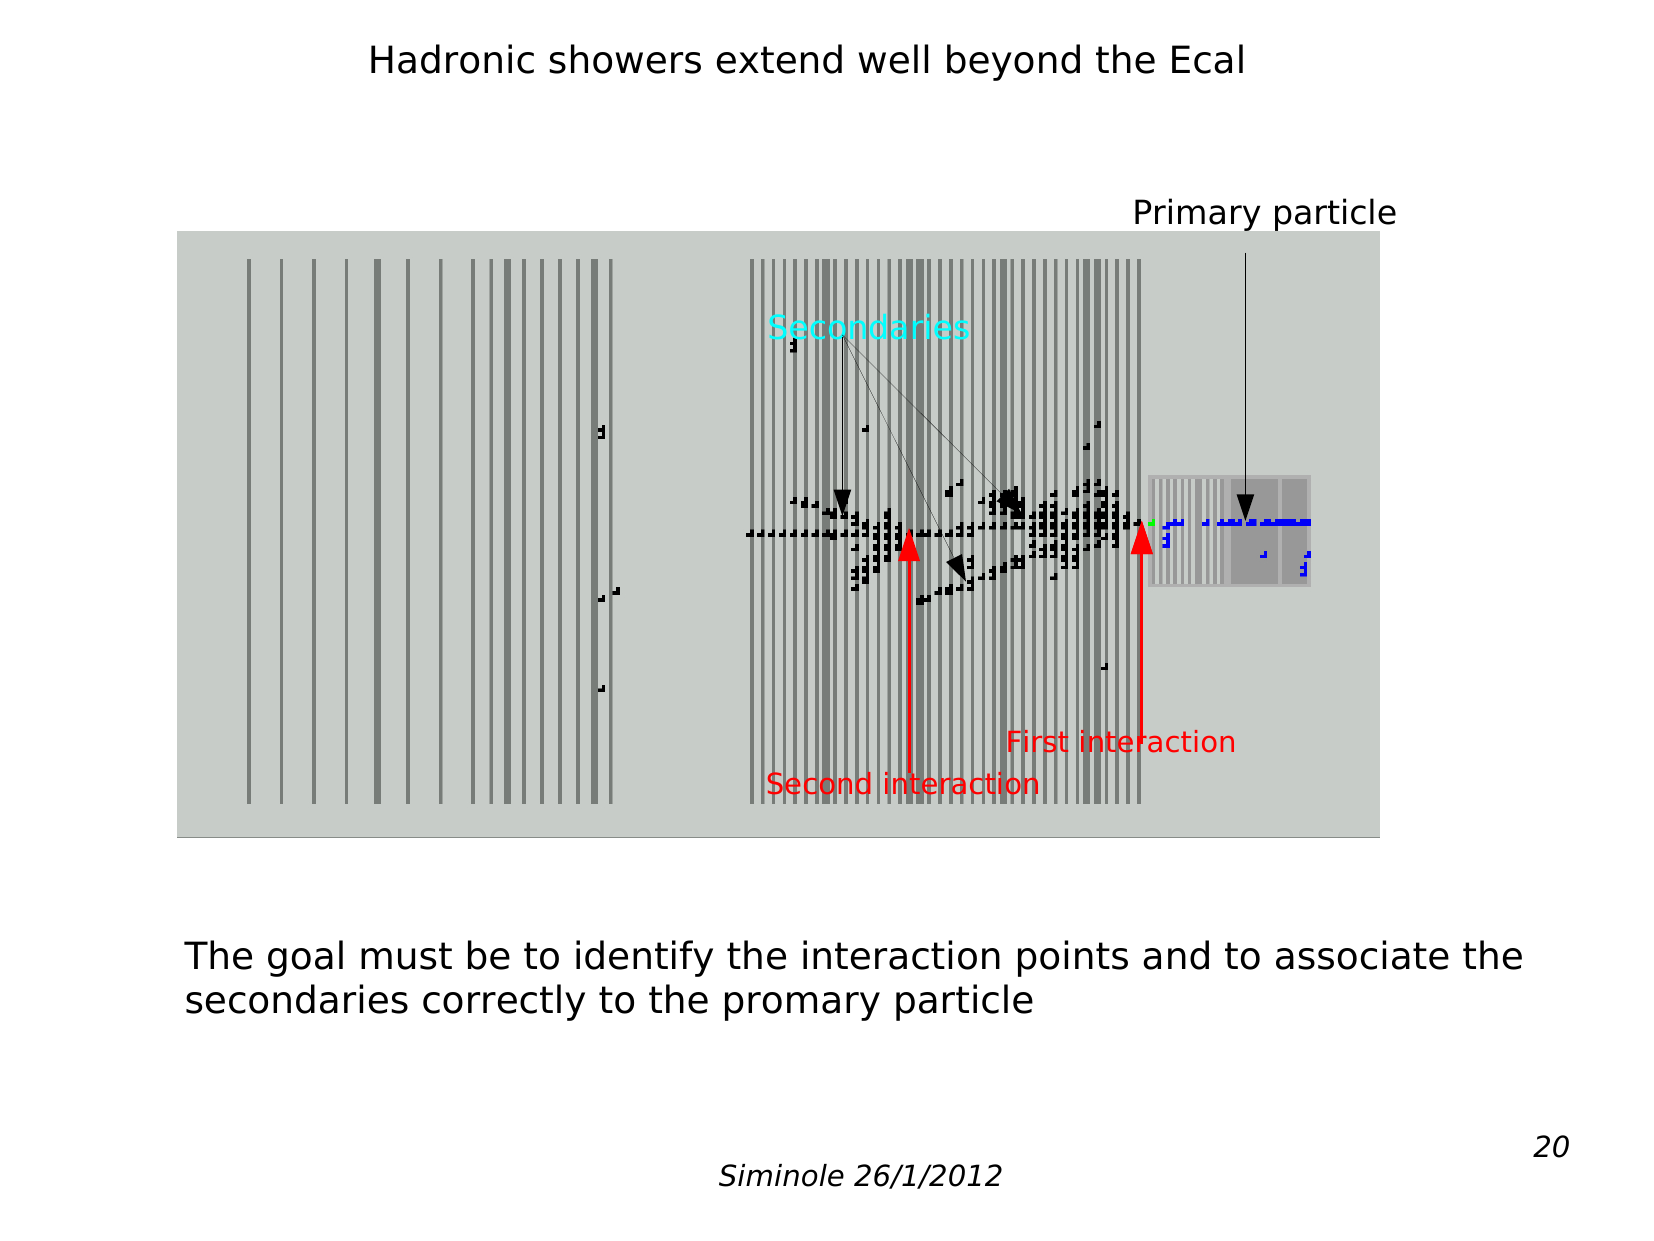

Hadronic showers extend well beyond the Ecal
Primary particle
Secondaries
First interaction
Second interaction
The goal must be to identify the interaction points and to associate the
secondaries correctly to the promary particle
Comite d'evaluation
20